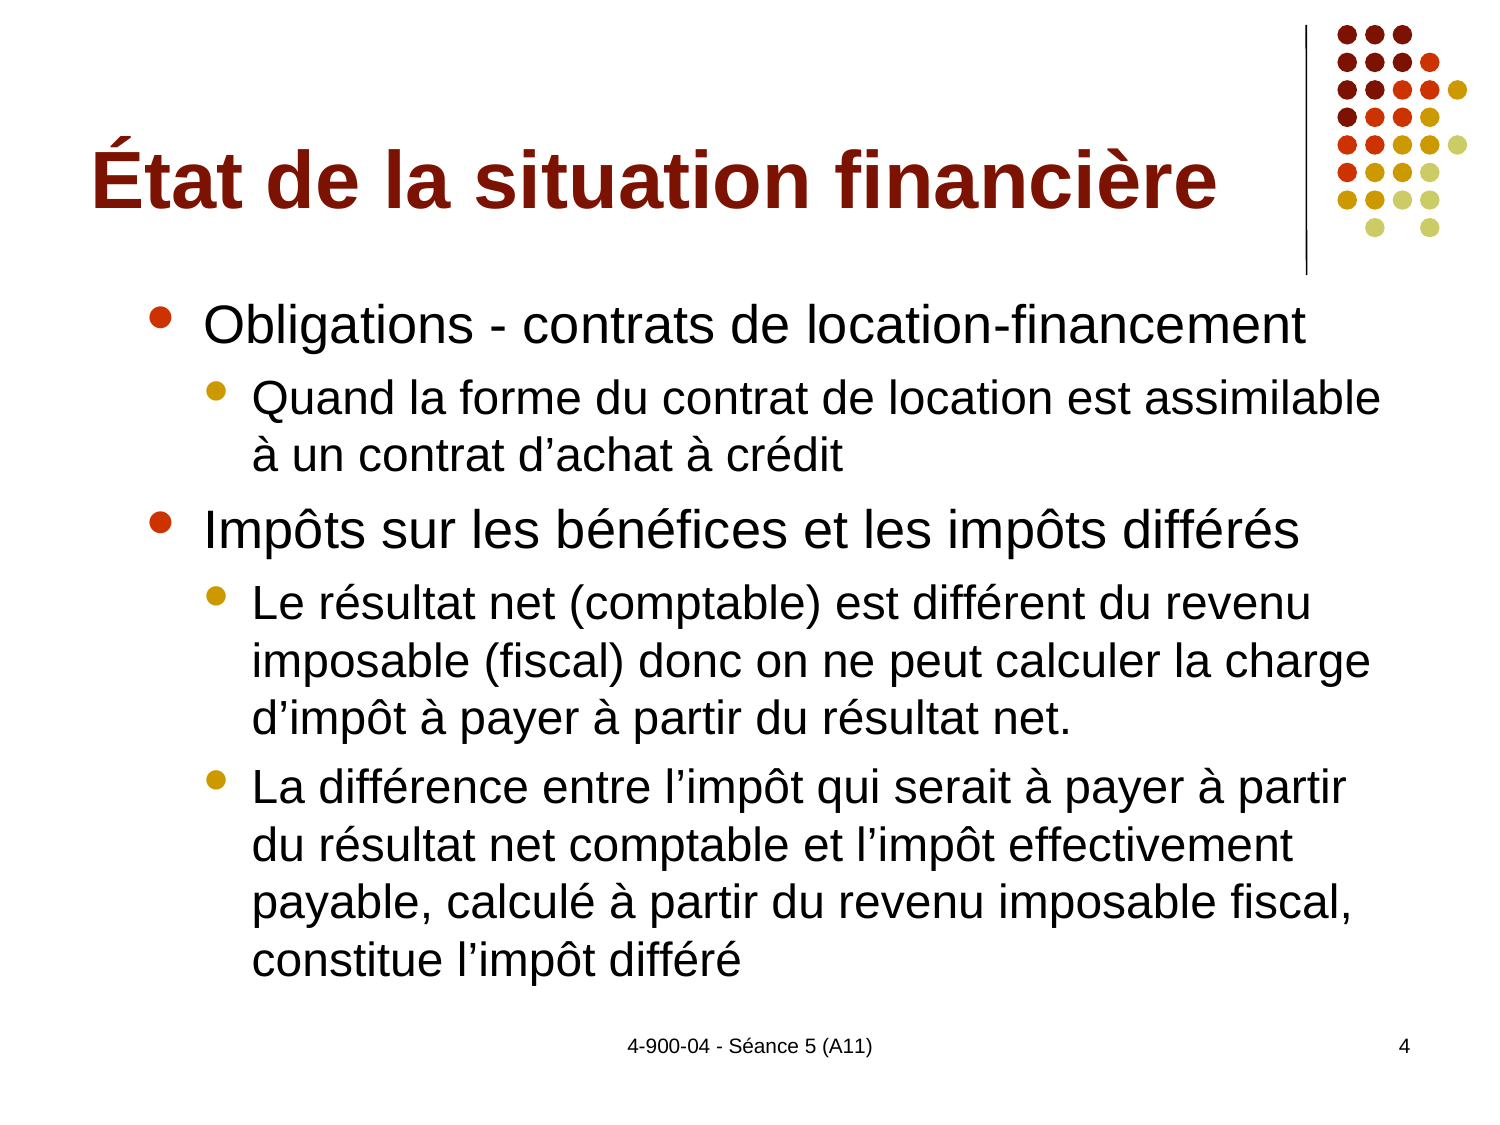

État de la situation financière
Obligations - contrats de location-financement
Quand la forme du contrat de location est assimilable à un contrat d’achat à crédit
Impôts sur les bénéfices et les impôts différés
Le résultat net (comptable) est différent du revenu imposable (fiscal) donc on ne peut calculer la charge d’impôt à payer à partir du résultat net.
La différence entre l’impôt qui serait à payer à partir du résultat net comptable et l’impôt effectivement payable, calculé à partir du revenu imposable fiscal, constitue l’impôt différé
4-900-04 - Séance 5 (A11)